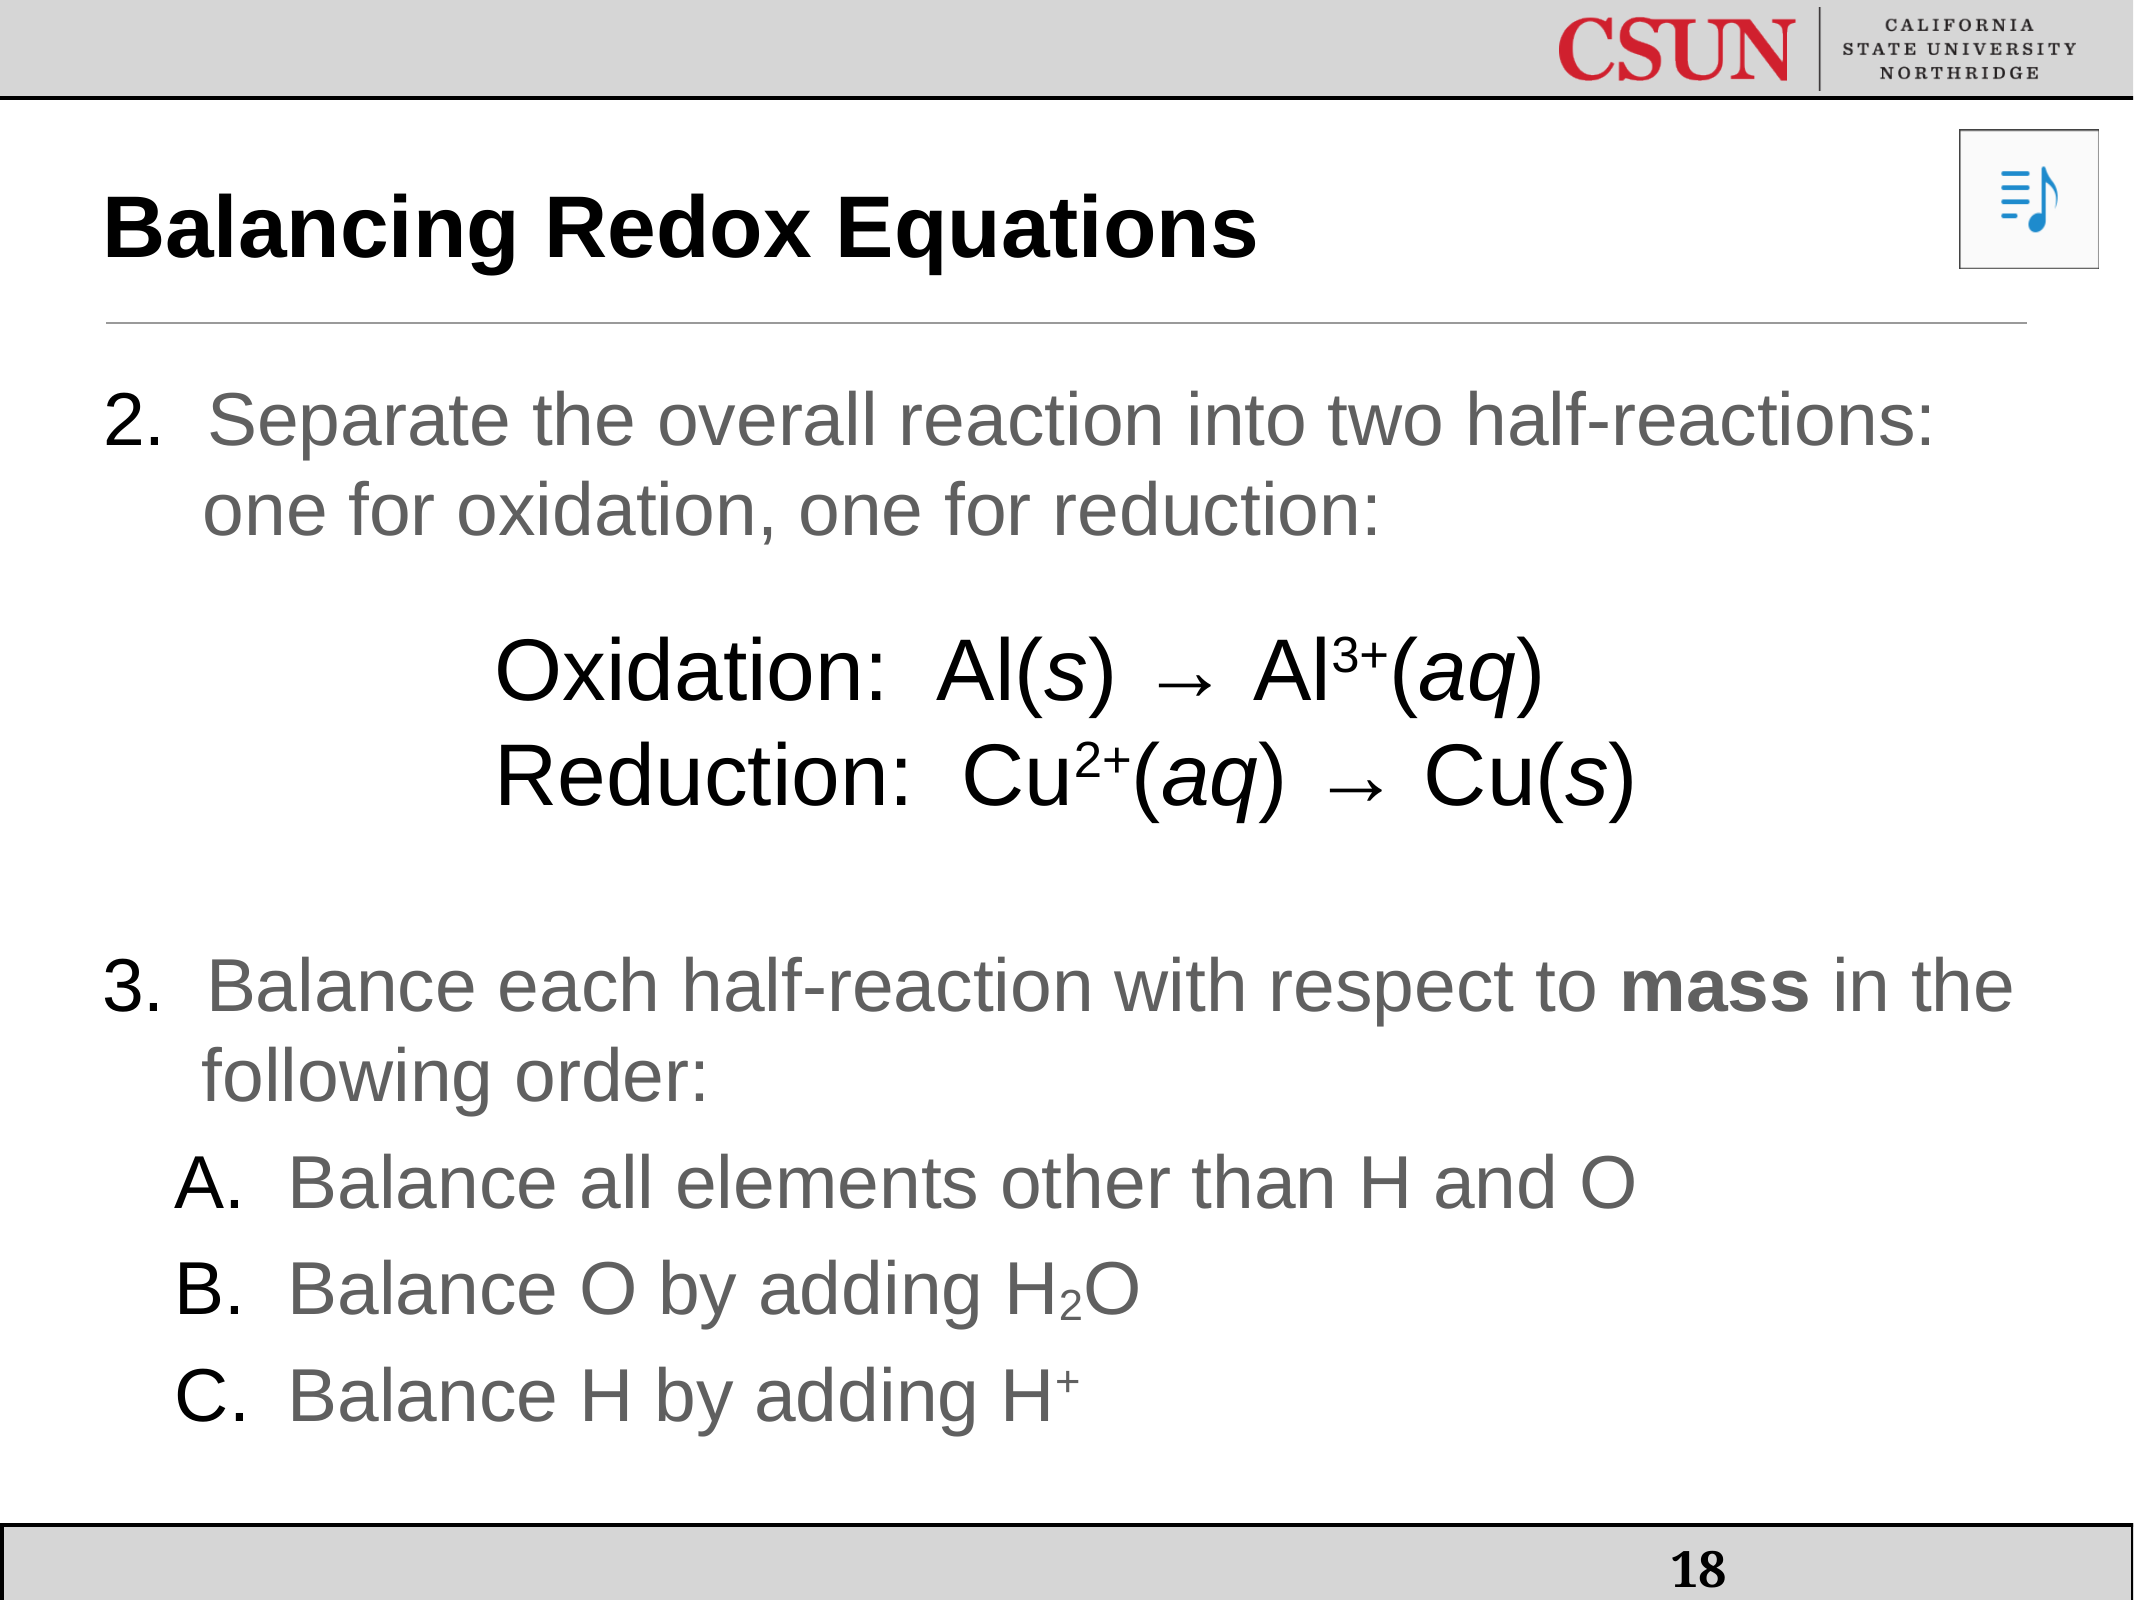

# Balancing Redox Equations
 Separate the overall reaction into two half-reactions: one for oxidation, one for reduction:
Oxidation: Al(s) → Al3+(aq)
Reduction: Cu2+(aq) → Cu(s)
 Balance each half-reaction with respect to mass in the following order:
Balance all elements other than H and O
Balance O by adding H2O
Balance H by adding H+
18